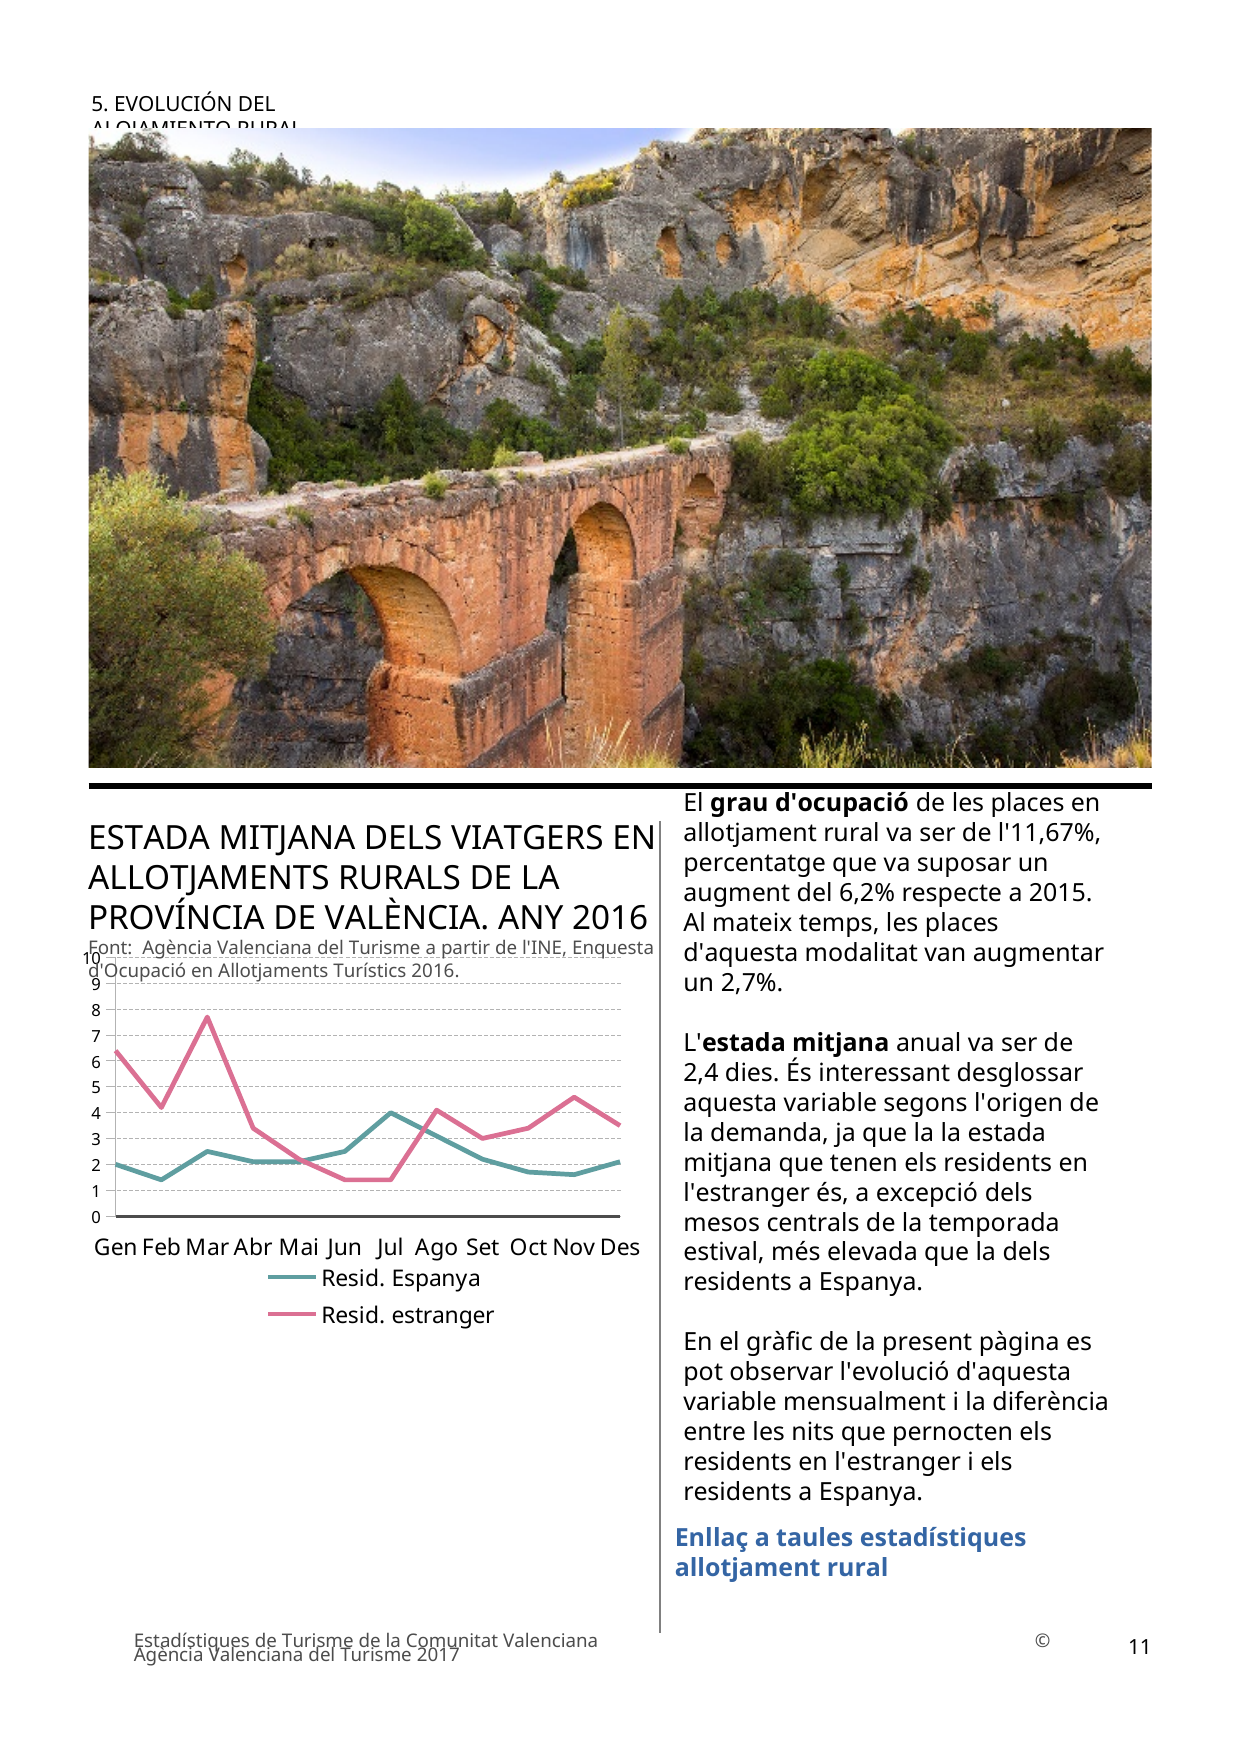

5. EVOLUCIÓN DEL ALOJAMIENTO RURAL
El grau d'ocupació de les places en allotjament rural va ser de l'11,67%, percentatge que va suposar un augment del 6,2% respecte a 2015. Al mateix temps, les places d'aquesta modalitat van augmentar un 2,7%.
L'estada mitjana anual va ser de 2,4 dies. És interessant desglossar aquesta variable segons l'origen de la demanda, ja que la la estada mitjana que tenen els residents en l'estranger és, a excepció dels mesos centrals de la temporada estival, més elevada que la dels residents a Espanya.
En el gràfic de la present pàgina es pot observar l'evolució d'aquesta variable mensualment i la diferència entre les nits que pernocten els residents en l'estranger i els residents a Espanya.
ESTADA MITJANA DELS VIATGERS EN ALLOTJAMENTS RURALS DE LA PROVÍNCIA DE VALÈNCIA. ANY 2016
Font: Agència Valenciana del Turisme a partir de l'INE, Enquesta d'Ocupació en Allotjaments Turístics 2016.
### Chart
| Category | Resid. Espanya | Resid. estranger |
|---|---|---|
| Gen | 2.0 | 6.4 |
| Feb | 1.4 | 4.2 |
| Mar | 2.5 | 7.7 |
| Abr | 2.1 | 3.4 |
| Mai | 2.1 | 2.2 |
| Jun | 2.5 | 1.4 |
| Jul | 4.0 | 1.4 |
| Ago | 3.1 | 4.1 |
| Set | 2.2 | 3.0 |
| Oct | 1.7 | 3.4 |
| Nov | 1.6 | 4.6 |
| Des | 2.1 | 3.5 |Enllaç a taules estadístiques allotjament rural